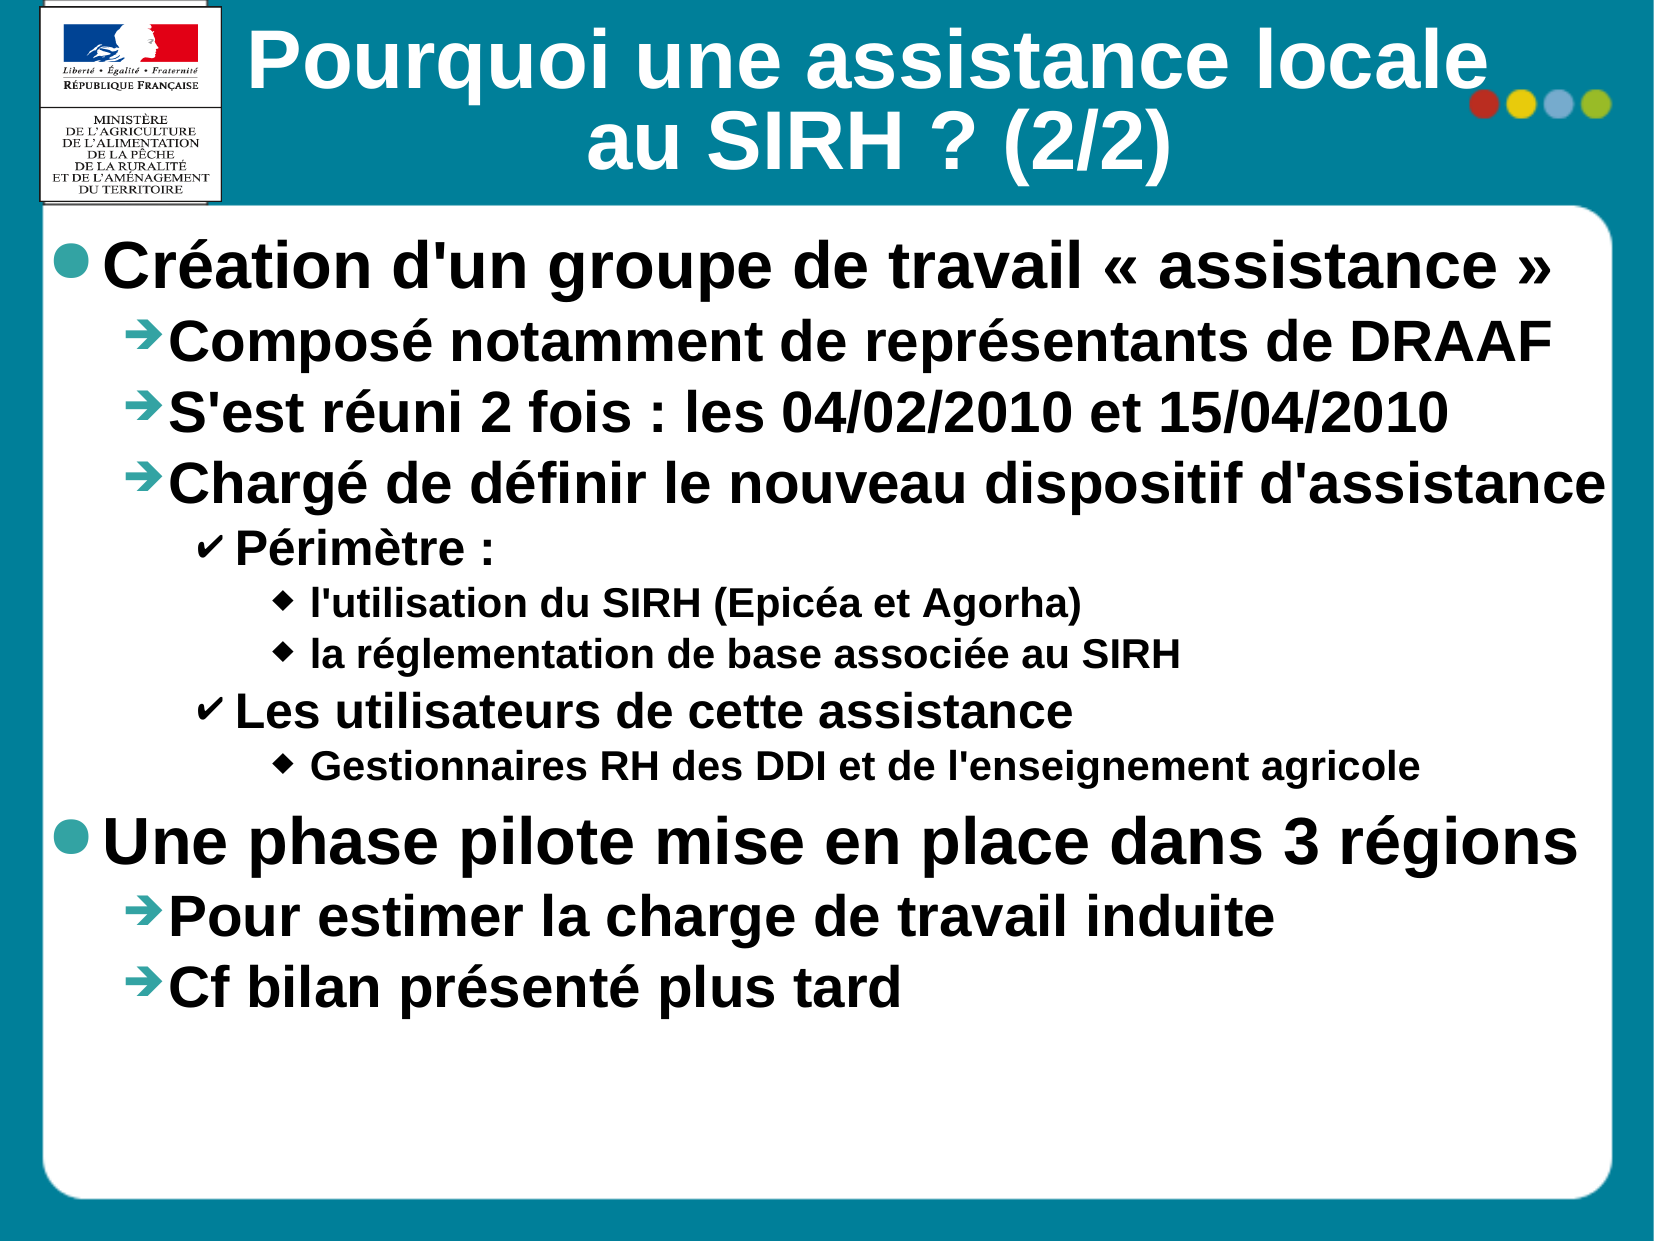

# Pourquoi une assistance locale au SIRH ? (2/2)
Création d'un groupe de travail « assistance »
Composé notamment de représentants de DRAAF
S'est réuni 2 fois : les 04/02/2010 et 15/04/2010
Chargé de définir le nouveau dispositif d'assistance
Périmètre :
l'utilisation du SIRH (Epicéa et Agorha)
la réglementation de base associée au SIRH
Les utilisateurs de cette assistance
Gestionnaires RH des DDI et de l'enseignement agricole
Une phase pilote mise en place dans 3 régions
Pour estimer la charge de travail induite
Cf bilan présenté plus tard